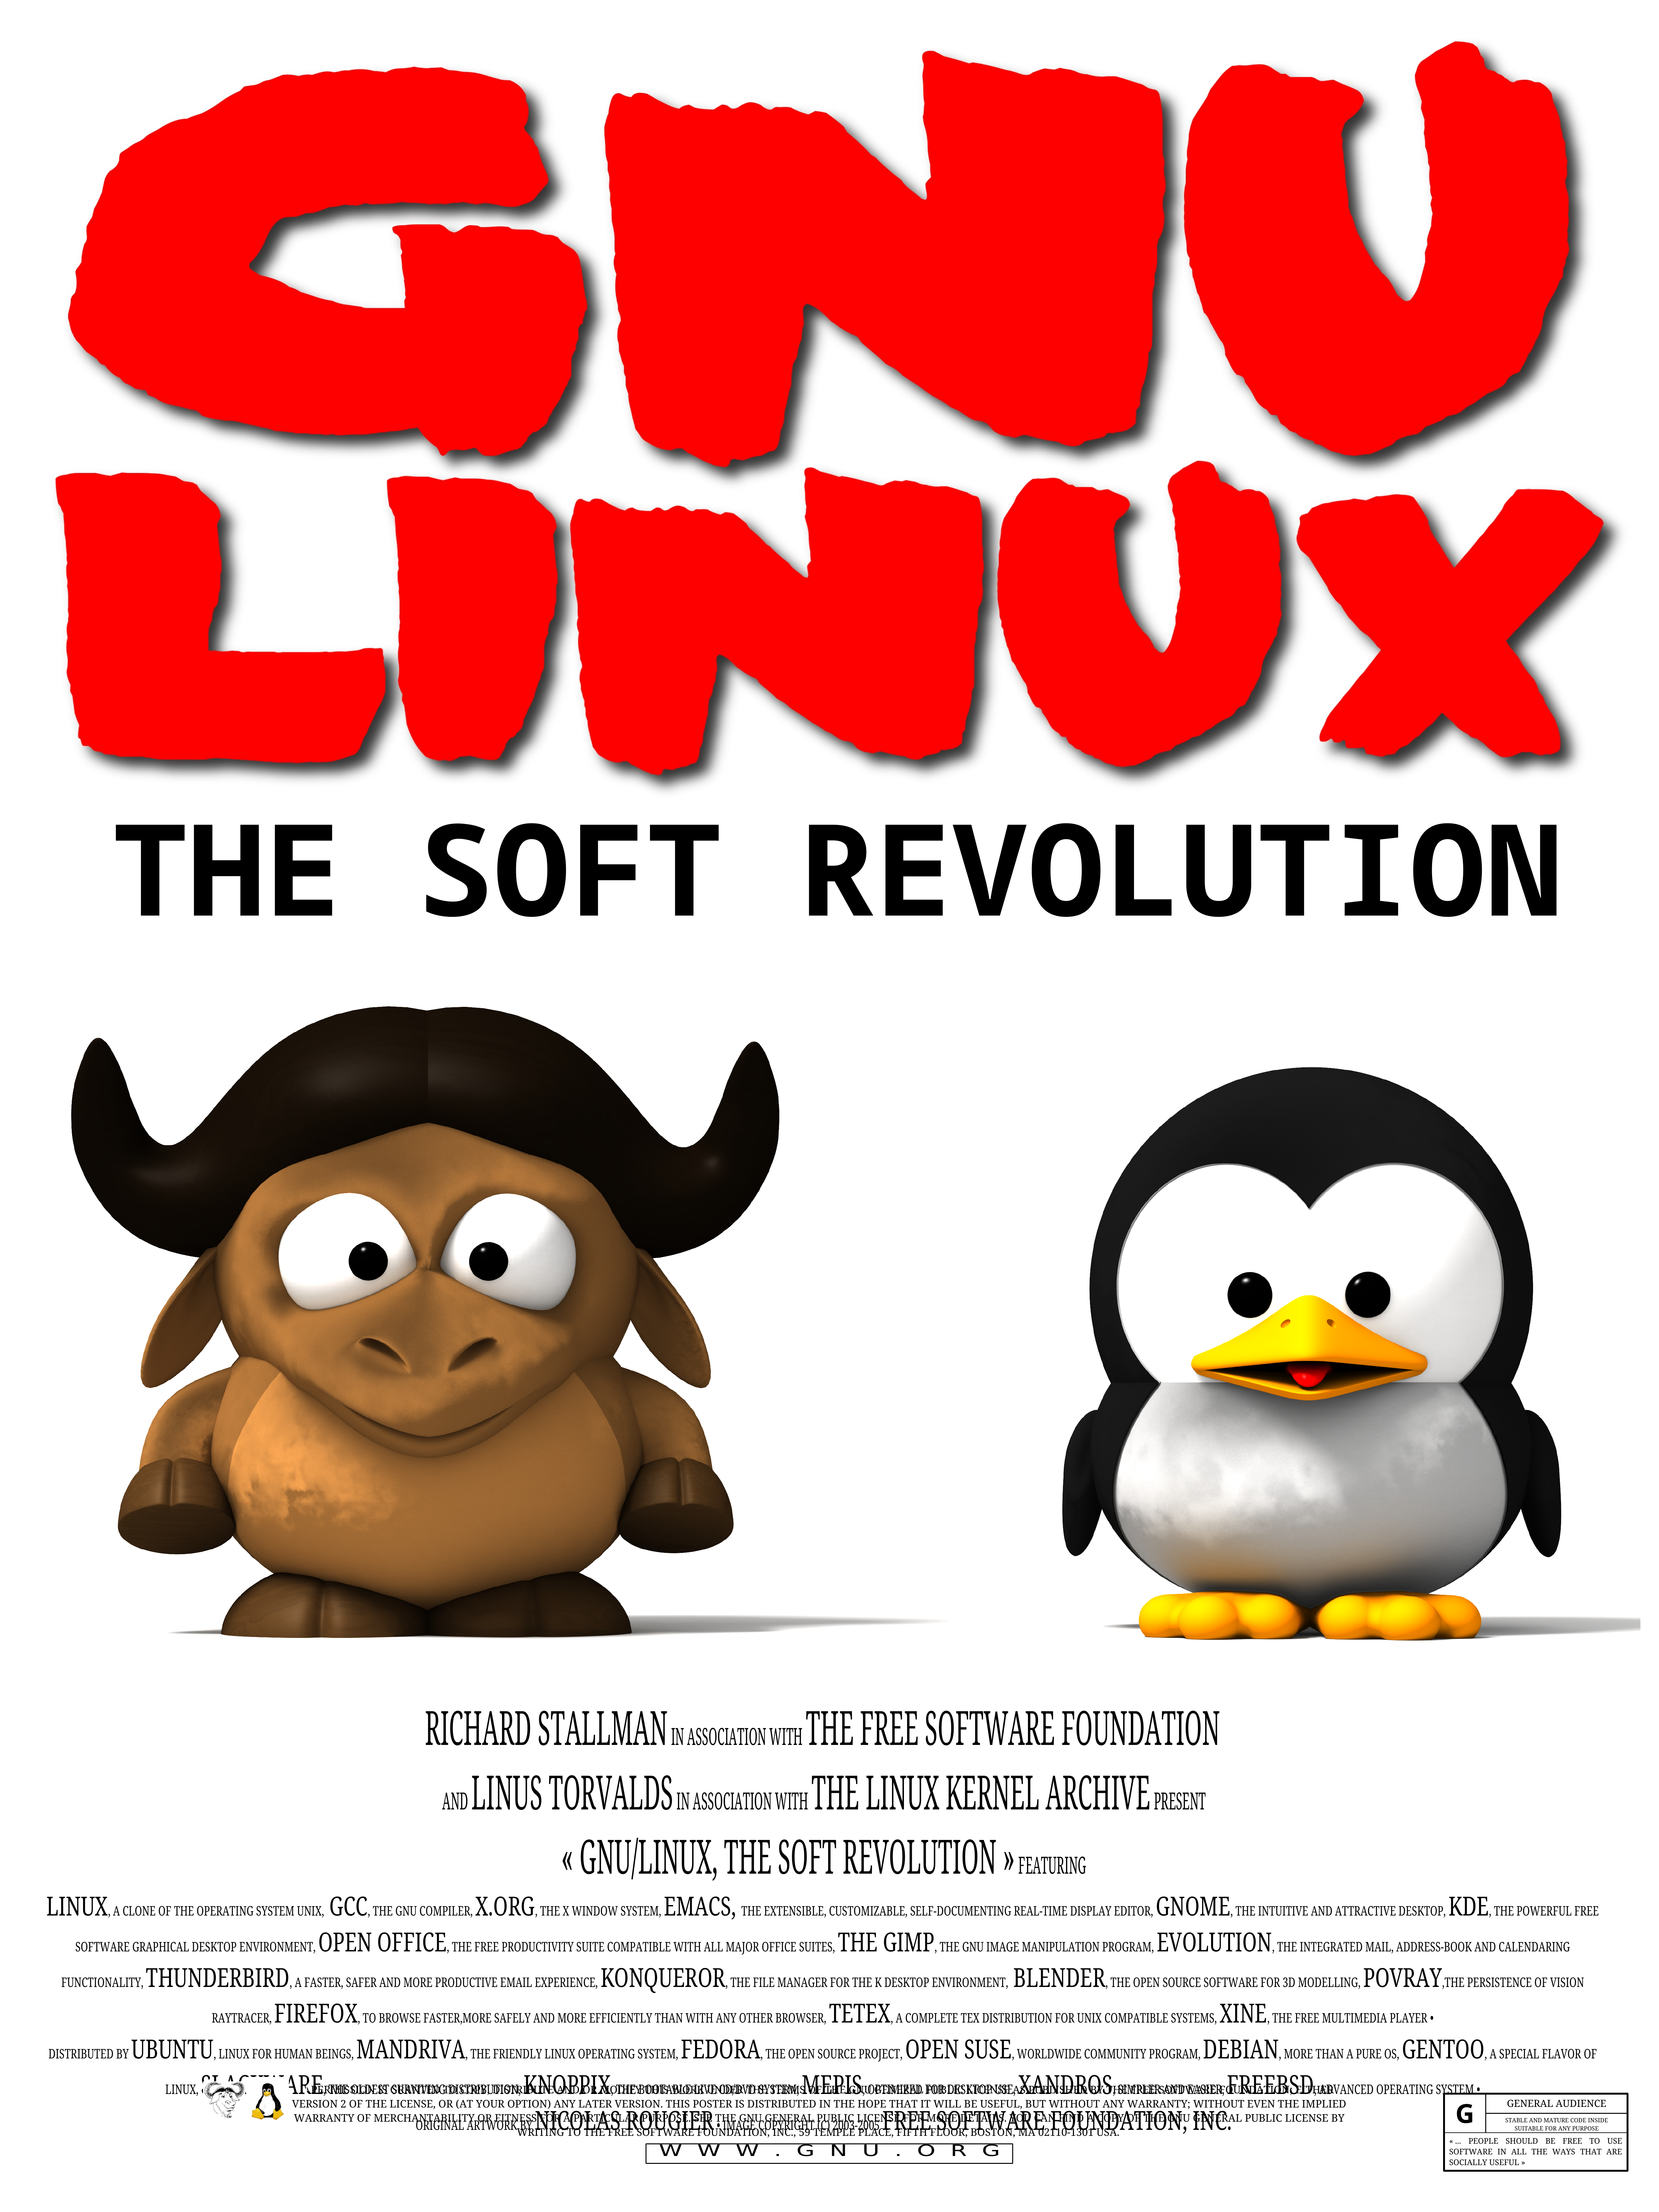

THE SOFT REVOLUTION
RICHARD STALLMAN IN ASSOCIATION WITH THE FREE SOFTWARE FOUNDATION
 AND LINUS TORVALDS IN ASSOCIATION WITH THE LINUX KERNEL ARCHIVE PRESENT
 « GNU/LINUX, THE SOFT REVOLUTION » FEATURING
LINUX, A CLONE OF THE OPERATING SYSTEM UNIX, GCC, THE GNU COMPILER, X.ORG, THE X WINDOW SYSTEM, EMACS, THE EXTENSIBLE, CUSTOMIZABLE, SELF-DOCUMENTING REAL-TIME DISPLAY EDITOR, GNOME, THE INTUITIVE AND ATTRACTIVE DESKTOP, KDE, THE POWERFUL FREE SOFTWARE GRAPHICAL DESKTOP ENVIRONMENT, OPEN OFFICE, THE FREE PRODUCTIVITY SUITE COMPATIBLE WITH ALL MAJOR OFFICE SUITES, THE GIMP, THE GNU IMAGE MANIPULATION PROGRAM, EVOLUTION, THE INTEGRATED MAIL, ADDRESS-BOOK AND CALENDARING FUNCTIONALITY, THUNDERBIRD, A FASTER, SAFER AND MORE PRODUCTIVE EMAIL EXPERIENCE, KONQUEROR, THE FILE MANAGER FOR THE K DESKTOP ENVIRONMENT, BLENDER, THE OPEN SOURCE SOFTWARE FOR 3D MODELLING, POVRAY,THE PERSISTENCE OF VISION RAYTRACER, FIREFOX, TO BROWSE FASTER,MORE SAFELY AND MORE EFFICIENTLY THAN WITH ANY OTHER BROWSER, TETEX, A COMPLETE TEX DISTRIBUTION FOR UNIX COMPATIBLE SYSTEMS, XINE, THE FREE MULTIMEDIA PLAYER •
DISTRIBUTED BY UBUNTU, LINUX FOR HUMAN BEINGS, MANDRIVA, THE FRIENDLY LINUX OPERATING SYSTEM, FEDORA, THE OPEN SOURCE PROJECT, OPEN SUSE, WORLDWIDE COMMUNITY PROGRAM, DEBIAN, MORE THAN A PURE OS, GENTOO, A SPECIAL FLAVOR OF LINUX, SLACKWARE, THE OLDEST SURVIVING DISTRIBUTION, KNOPPIX, THE BOOTABLE LIVE CD/DVD SYSTEM, MEPIS, OPTIMIZED FOR DESKTOP USE, XANDROS, SIMPLER AND EASIER, FREEBSD, ADVANCED OPERATING SYSTEM •
 ORIGINAL ARTWORK BY NICOLAS ROUGIER • IMAGE COPYRIGHT (C) 2003-2005 FREE SOFTWARE FOUNDATION, INC.
PPERMISSION IS GRANTED TO COPY, DISTRIBUTE AND/OR MODIFY THIS WORK UNDER THE TERMS OF THE GNU GENERAL PUBLIC LICENSE AS PUBLISHED BY THE FREE SOFTWARE FOUNDATION; EITHER VERSION 2 OF THE LICENSE, OR (AT YOUR OPTION) ANY LATER VERSION. THIS POSTER IS DISTRIBUTED IN THE HOPE THAT IT WILL BE USEFUL, BUT WITHOUT ANY WARRANTY; WITHOUT EVEN THE IMPLIED WARRANTY OF MERCHANTABILITY OR FITNESS FOR A PARTICULAR PURPOSE. SEE THE GNU GENERAL PUBLIC LICENSE FOR MORE DETAILS. YOU CAN FIND A COPY OF THE GNU GENERAL PUBLIC LICENSE BY WRITING TO THE FREE SOFTWARE FOUNDATION, INC., 59 TEMPLE PLACE, FIFTH FLOOR, BOSTON, MA 02110-1301 USA.
G
GENERAL AUDIENCE
STABLE AND MATURE CODE INSIDE SUITABLE FOR ANY PURPOSE
« ... PEOPLE SHOULD BE FREE TO USE SOFTWARE IN ALL THE WAYS THAT ARE SOCIALLY USEFUL »
W W W . G N U . O R G